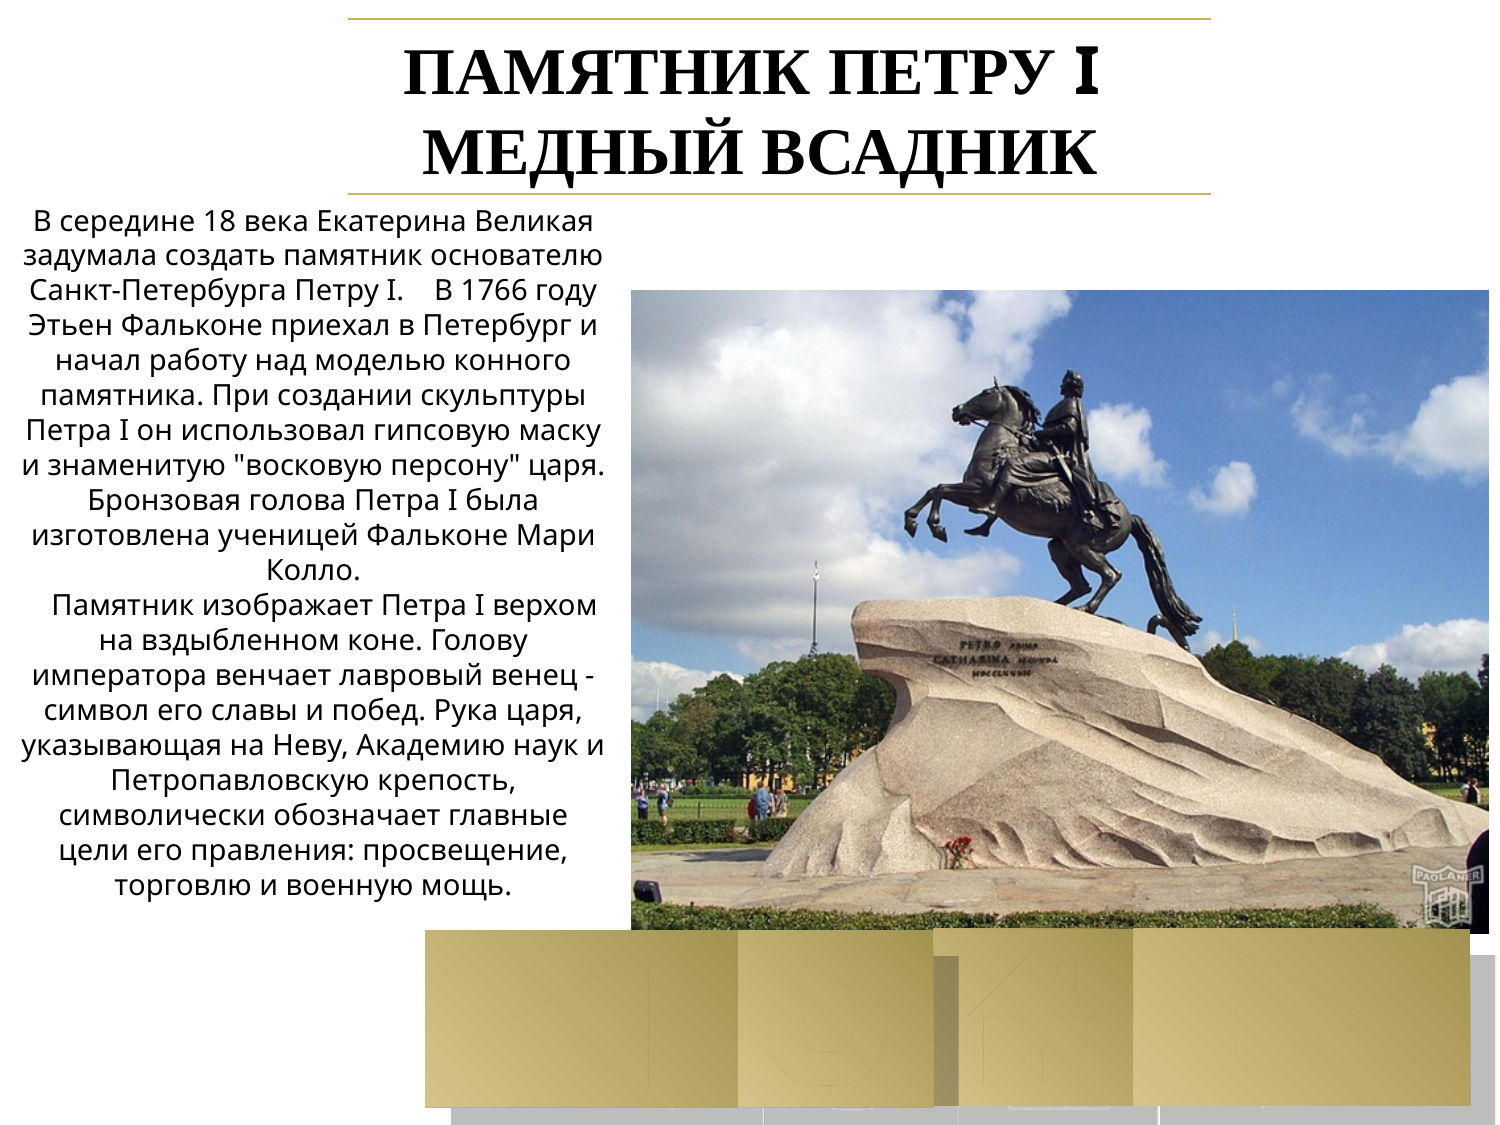

ПАМЯТНИК ПЕТРУ I
МЕДНЫЙ ВСАДНИК
# В середине 18 века Екатерина Великая задумала создать памятник основателю Санкт-Петербурга Петру I.    В 1766 году Этьен Фальконе приехал в Петербург и начал работу над моделью конного памятника. При создании скульптуры Петра I он использовал гипсовую маску и знаменитую "восковую персону" царя. Бронзовая голова Петра I была изготовлена ученицей Фальконе Мари Колло.    Памятник изображает Петра I верхом на вздыбленном коне. Голову императора венчает лавровый венец - символ его славы и побед. Рука царя, указывающая на Неву, Академию наук и Петропавловскую крепость, символически обозначает главные цели его правления: просвещение, торговлю и военную мощь.